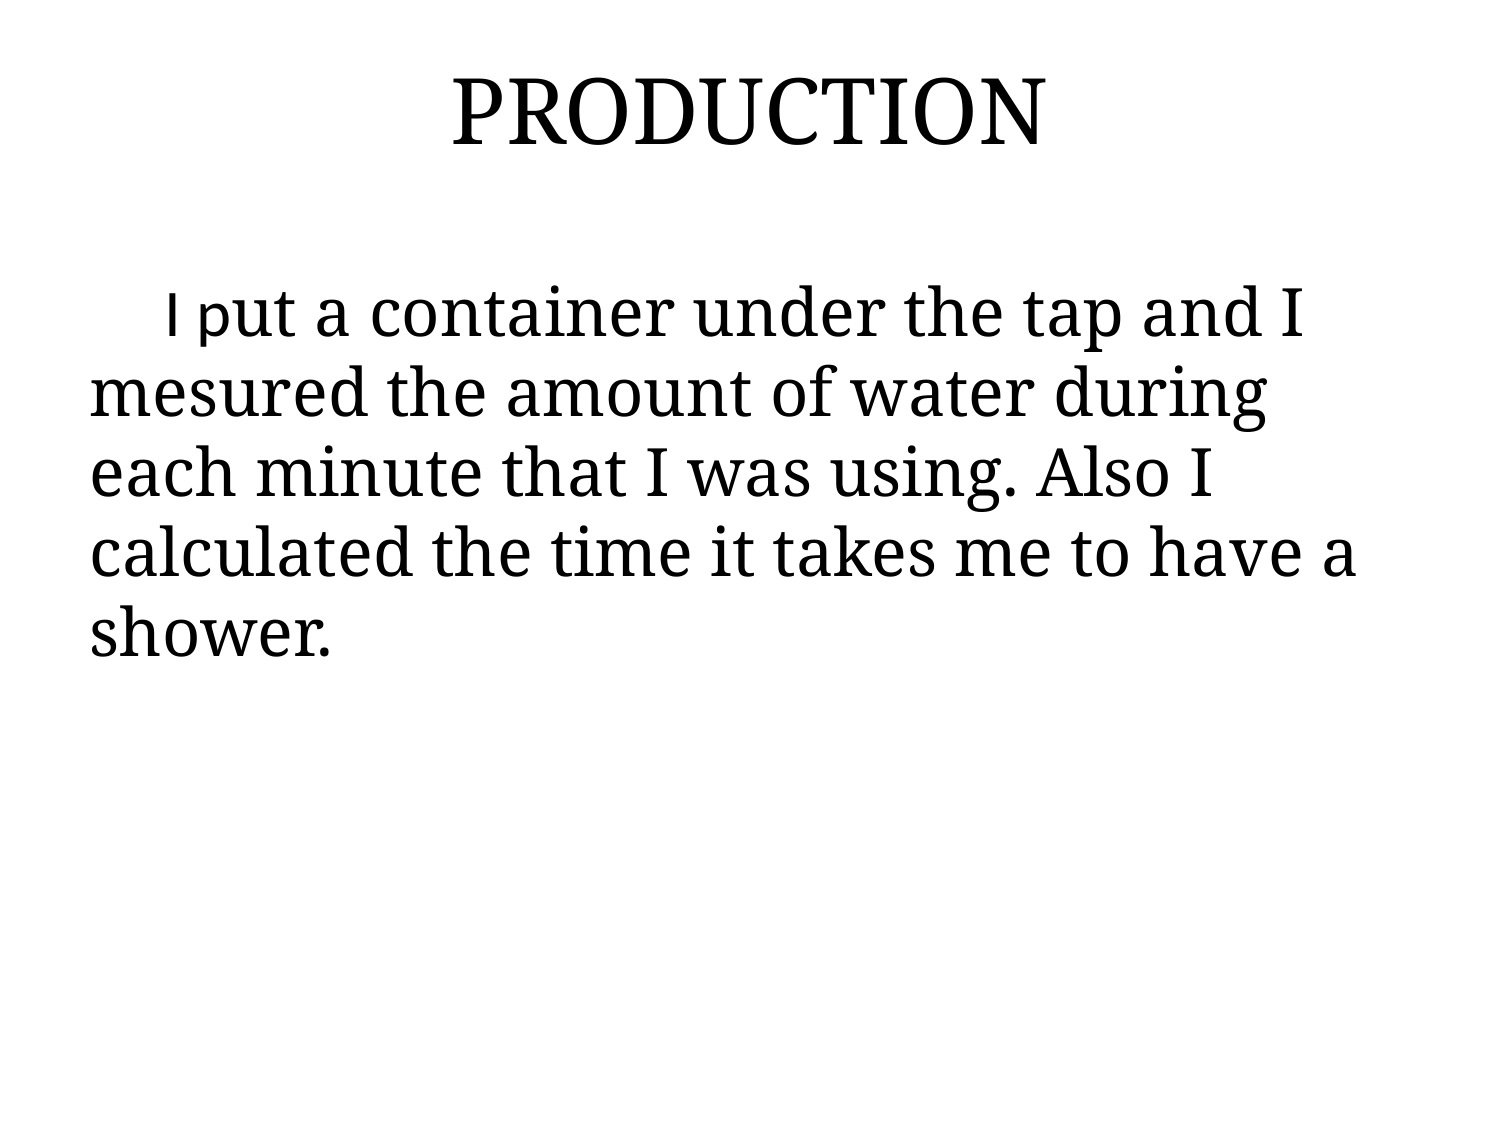

# PRODUCTION
 I put a container under the tap and I mesured the amount of water during each minute that I was using. Also I calculated the time it takes me to have a shower.